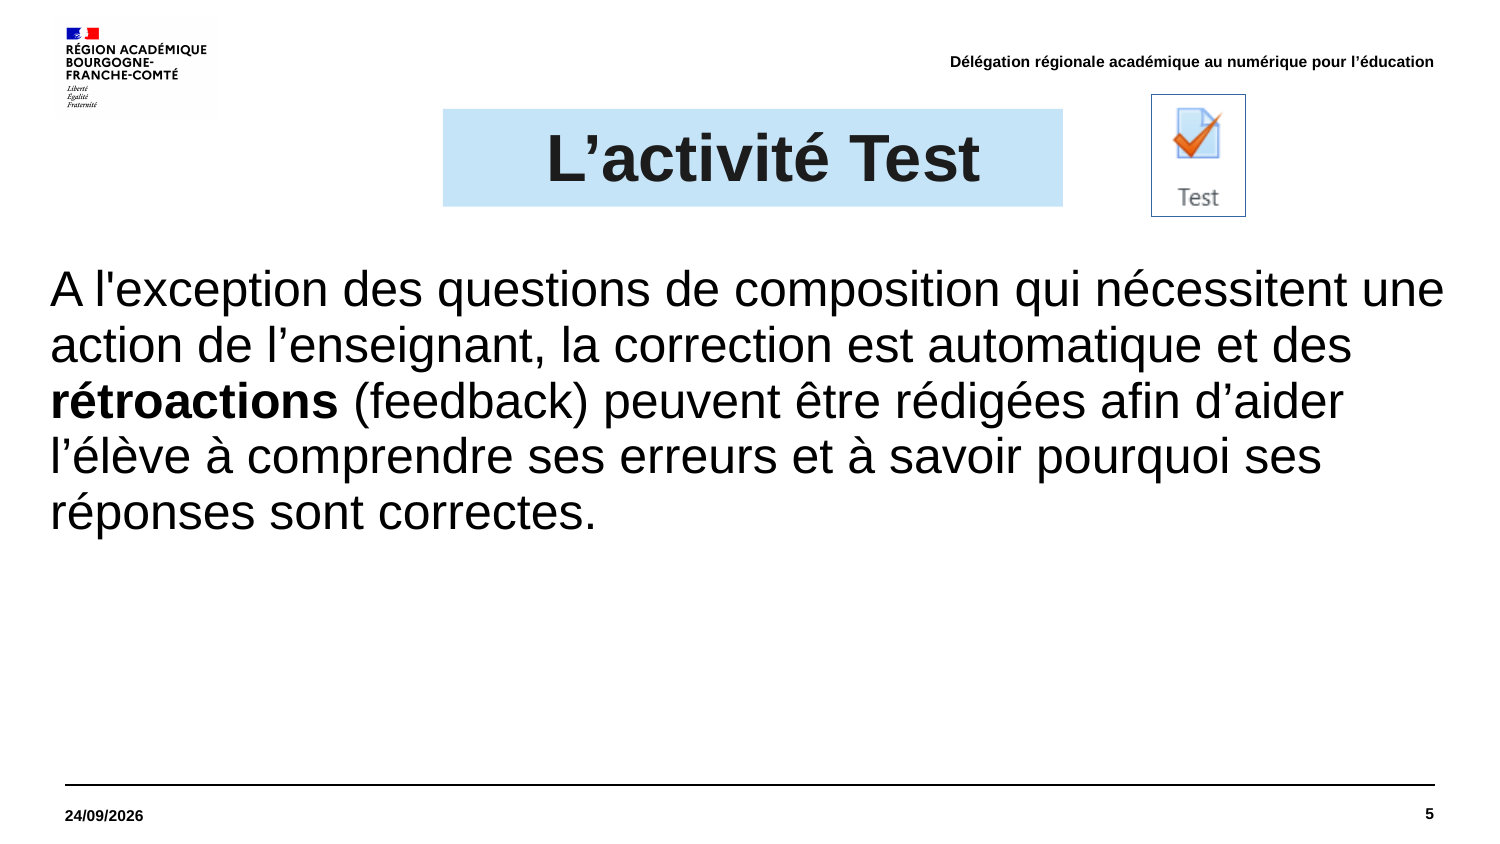

Délégation régionale académique au numérique pour l’éducation
L’activité Test
A l'exception des questions de composition qui nécessitent une action de l’enseignant, la correction est automatique et des rétroactions (feedback) peuvent être rédigées afin d’aider l’élève à comprendre ses erreurs et à savoir pourquoi ses réponses sont correctes.